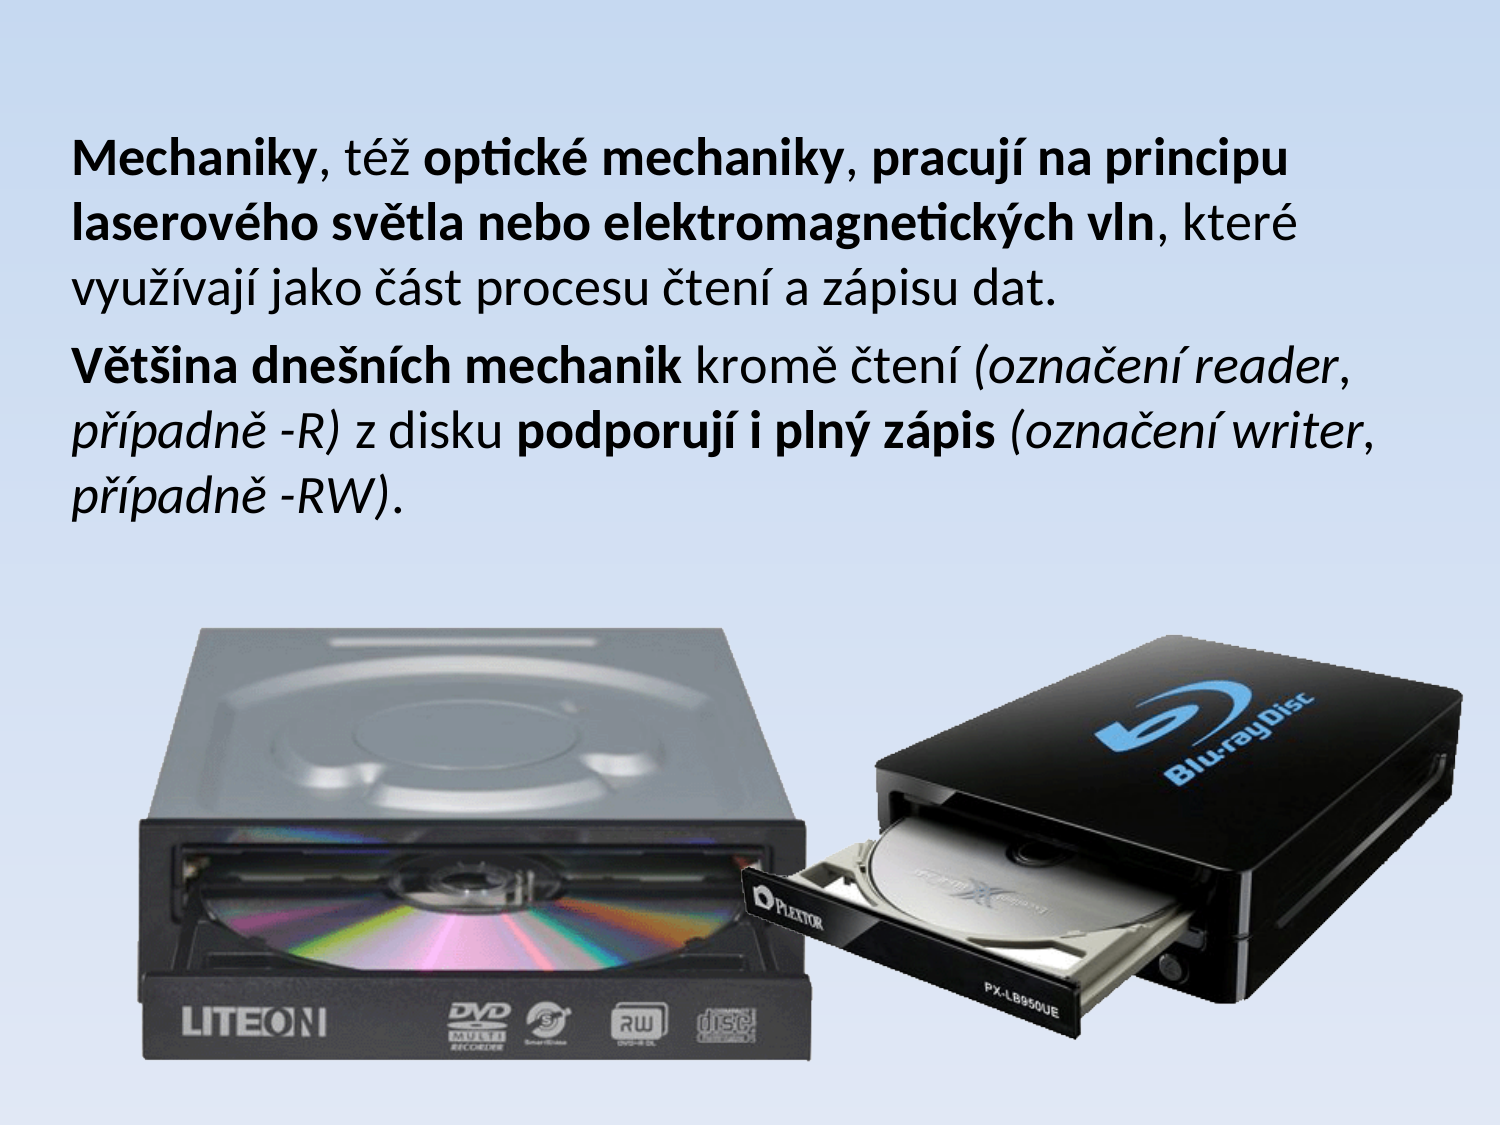

# Mechaniky, též optické mechaniky, pracují na principu laserového světla nebo elektromagnetických vln, které využívají jako část procesu čtení a zápisu dat.
Většina dnešních mechanik kromě čtení (označení reader, případně -R) z disku podporují i plný zápis (označení writer, případně -RW).